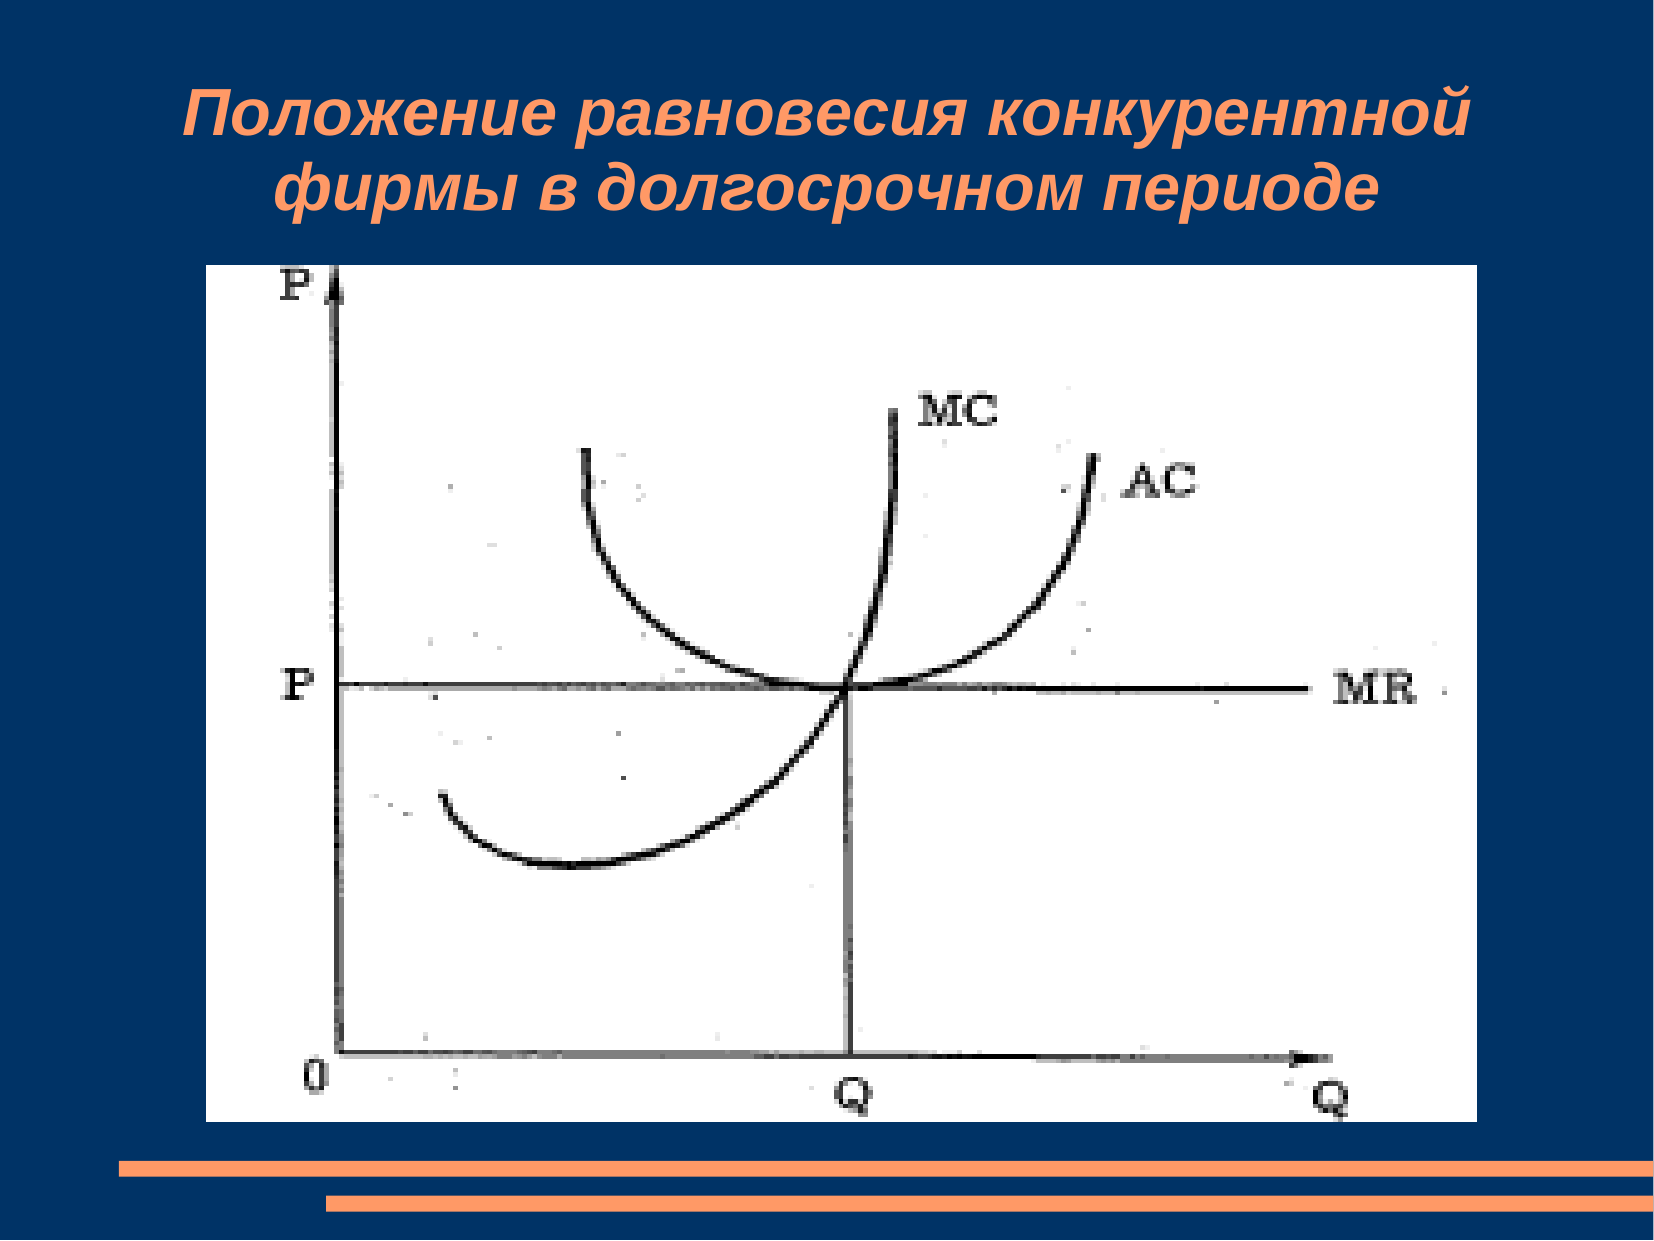

# Положение равновесия конкурентной фирмы в долгосрочном периоде